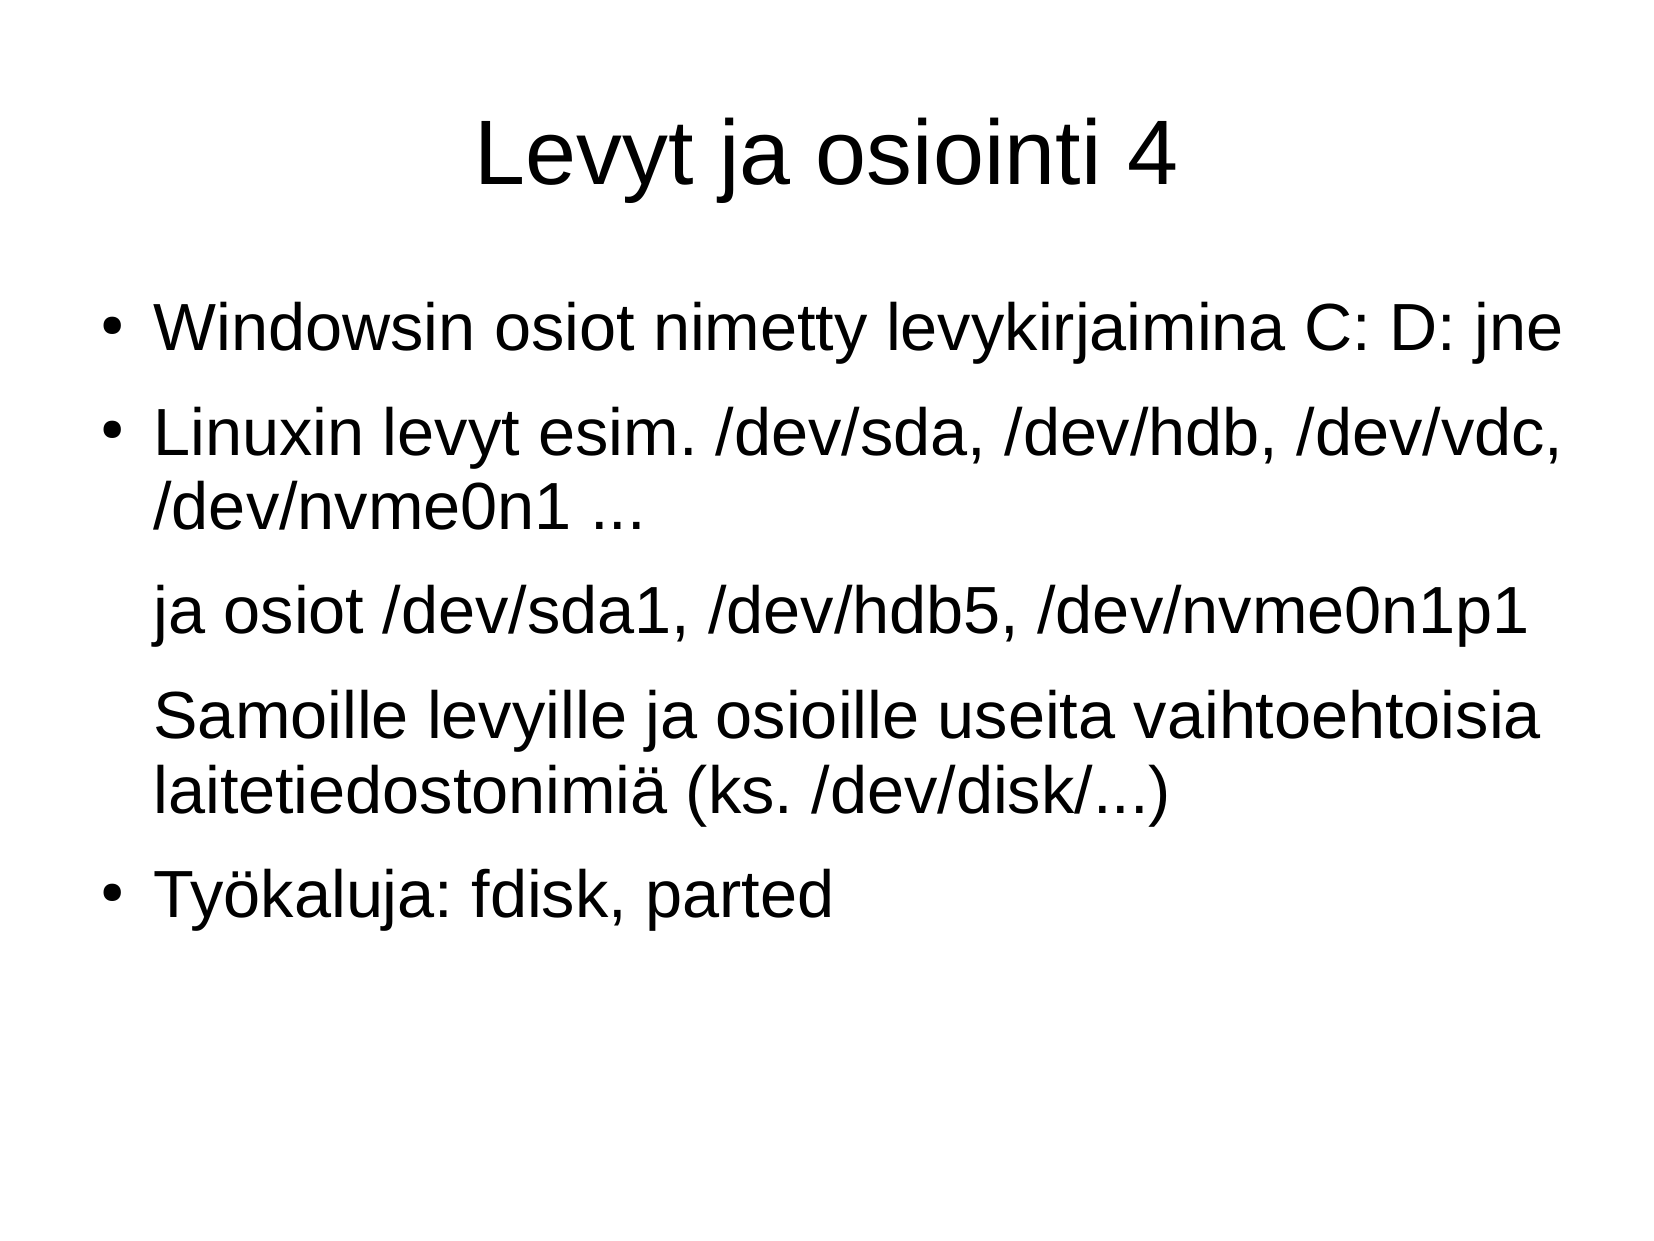

# Levyt ja osiointi 4
Windowsin osiot nimetty levykirjaimina C: D: jne
Linuxin levyt esim. /dev/sda, /dev/hdb, /dev/vdc, /dev/nvme0n1 ...
ja osiot /dev/sda1, /dev/hdb5, /dev/nvme0n1p1
Samoille levyille ja osioille useita vaihtoehtoisia laitetiedostonimiä (ks. /dev/disk/...)
Työkaluja: fdisk, parted